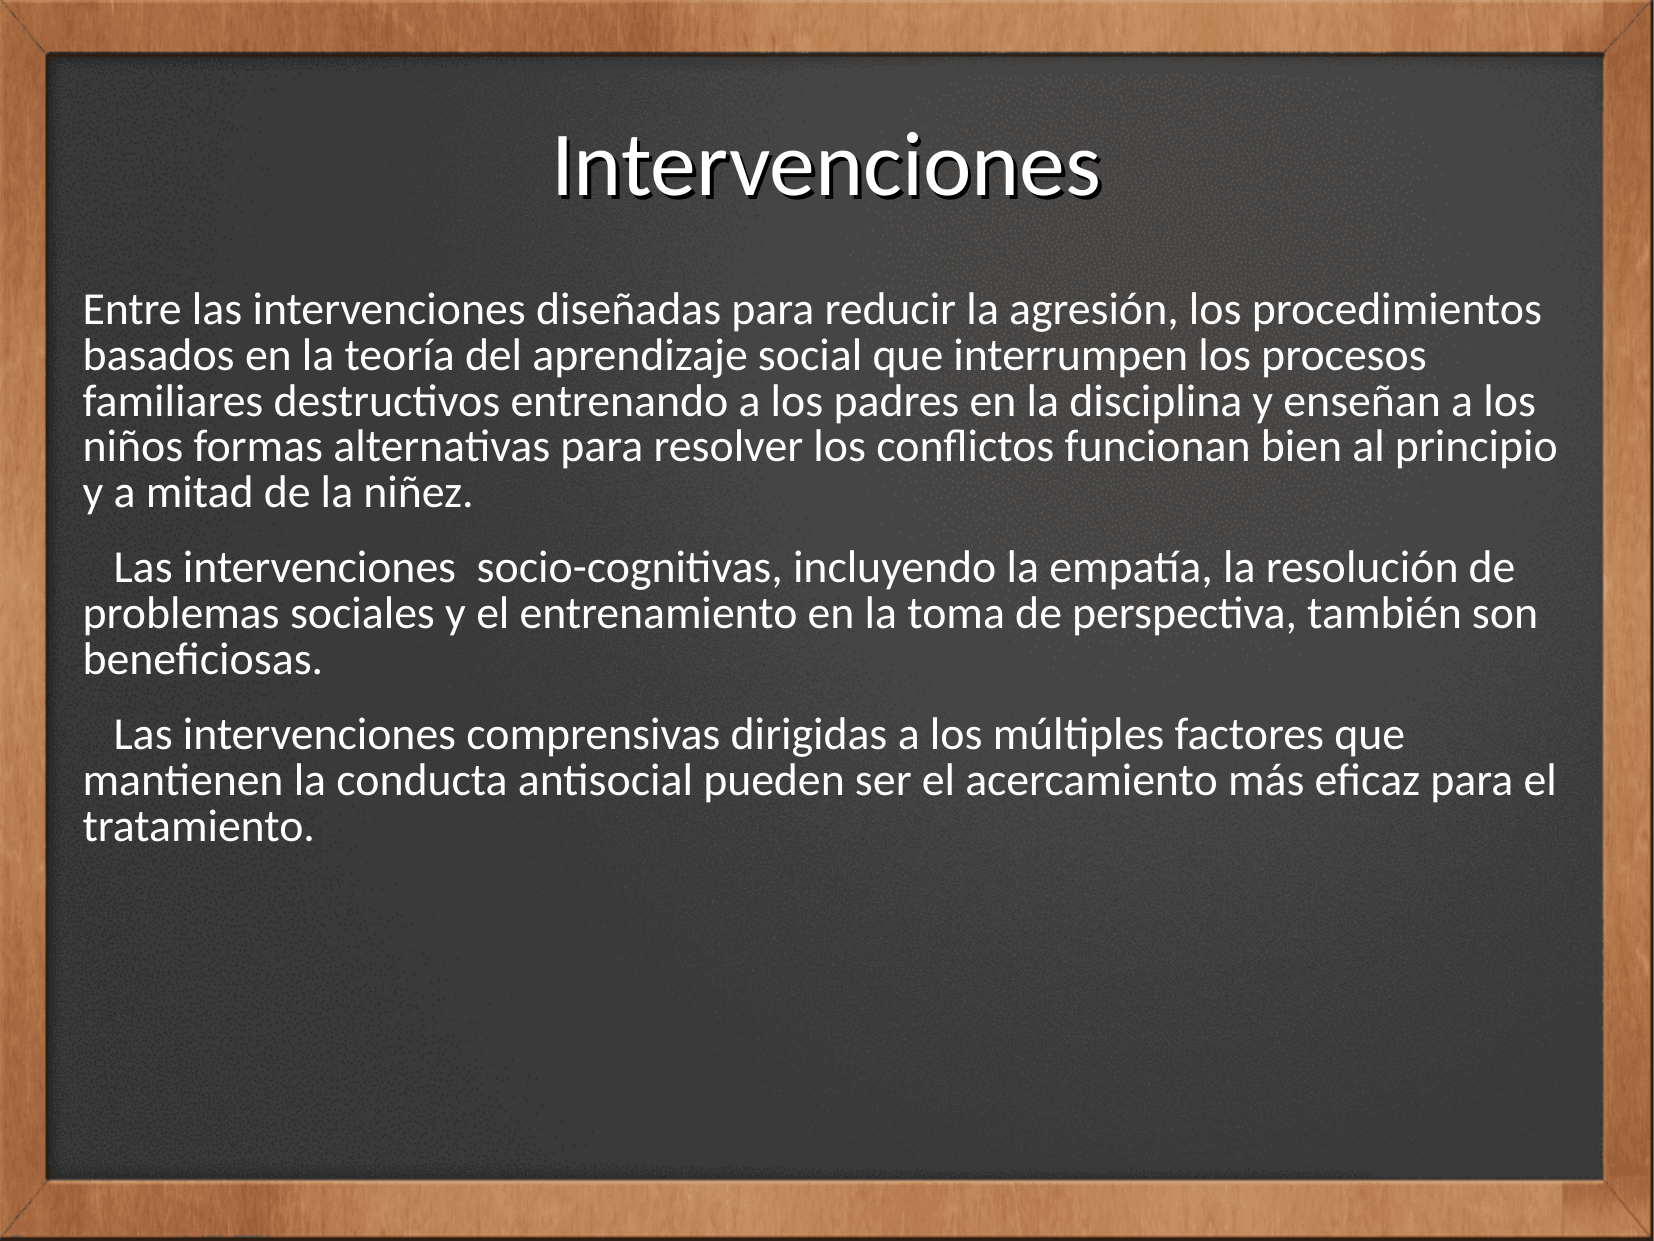

# Intervenciones
Entre las intervenciones diseñadas para reducir la agresión, los procedimientos basados en la teoría del aprendizaje social que interrumpen los procesos familiares destructivos entrenando a los padres en la disciplina y enseñan a los niños formas alternativas para resolver los conflictos funcionan bien al principio y a mitad de la niñez.
 Las intervenciones socio-cognitivas, incluyendo la empatía, la resolución de problemas sociales y el entrenamiento en la toma de perspectiva, también son beneficiosas.
 Las intervenciones comprensivas dirigidas a los múltiples factores que mantienen la conducta antisocial pueden ser el acercamiento más eficaz para el tratamiento.